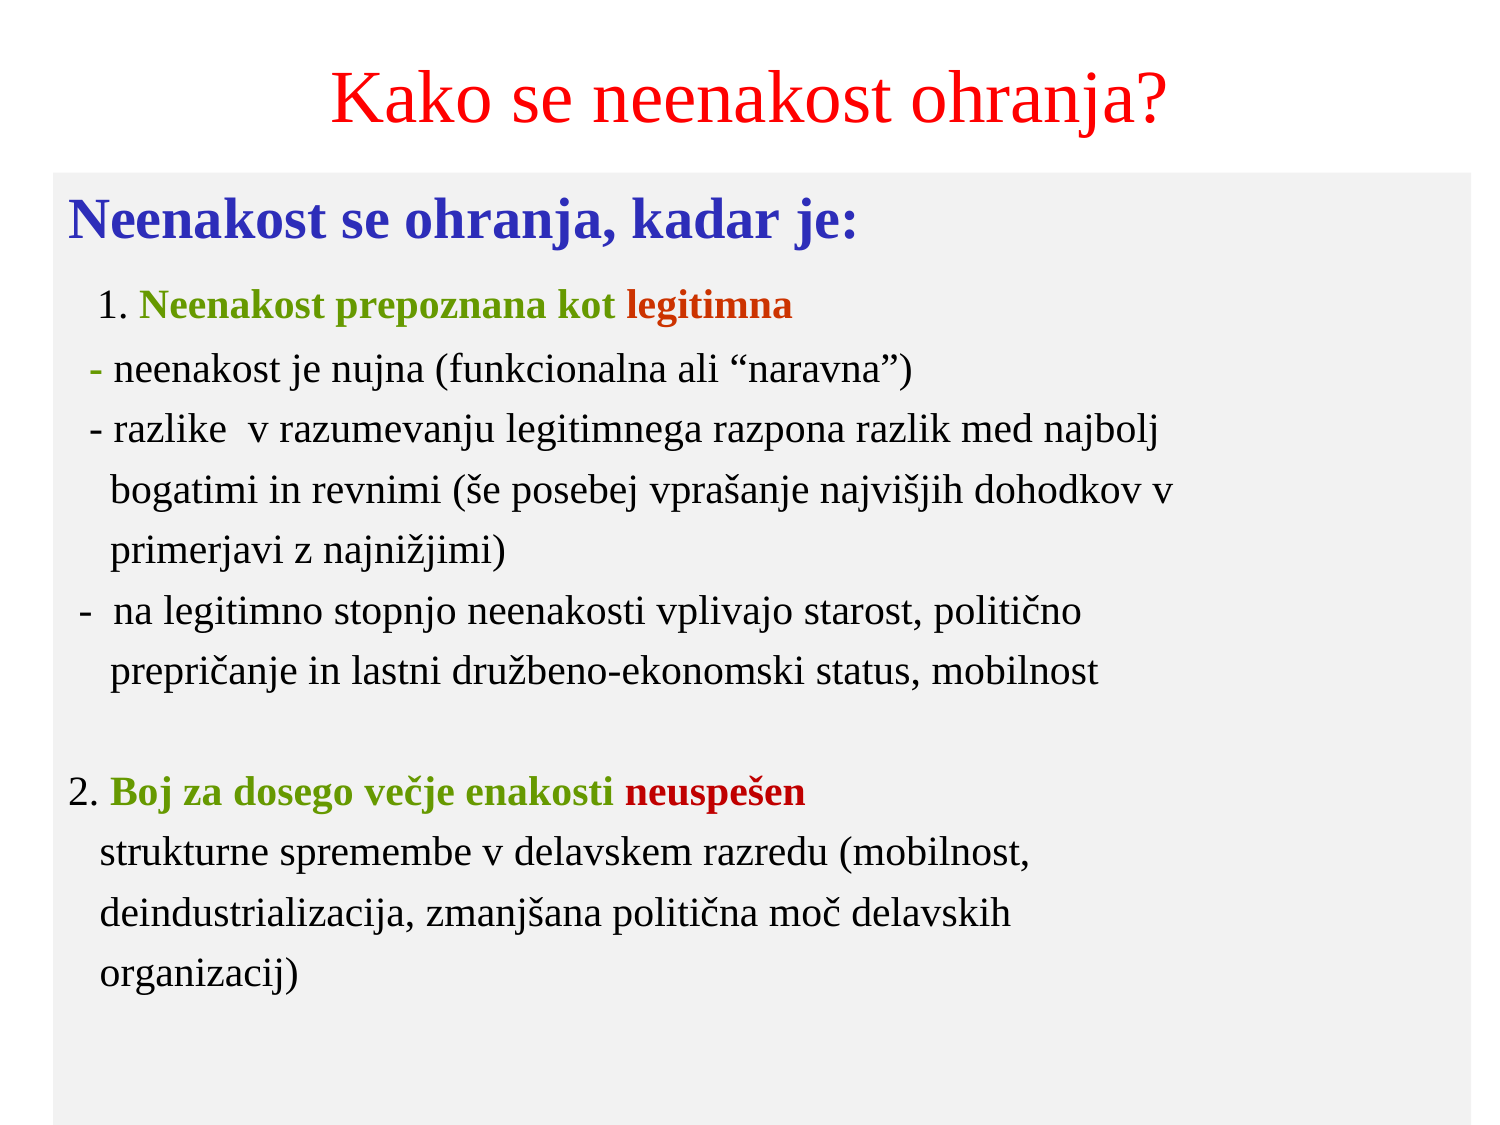

# Kako se neenakost ohranja?
Neenakost se ohranja, kadar je:
 1. Neenakost prepoznana kot legitimna
 - neenakost je nujna (funkcionalna ali “naravna”)
 - razlike v razumevanju legitimnega razpona razlik med najbolj
 bogatimi in revnimi (še posebej vprašanje najvišjih dohodkov v
 primerjavi z najnižjimi)
 - na legitimno stopnjo neenakosti vplivajo starost, politično
 prepričanje in lastni družbeno-ekonomski status, mobilnost
2. Boj za dosego večje enakosti neuspešen
 strukturne spremembe v delavskem razredu (mobilnost,
 deindustrializacija, zmanjšana politična moč delavskih
 organizacij)